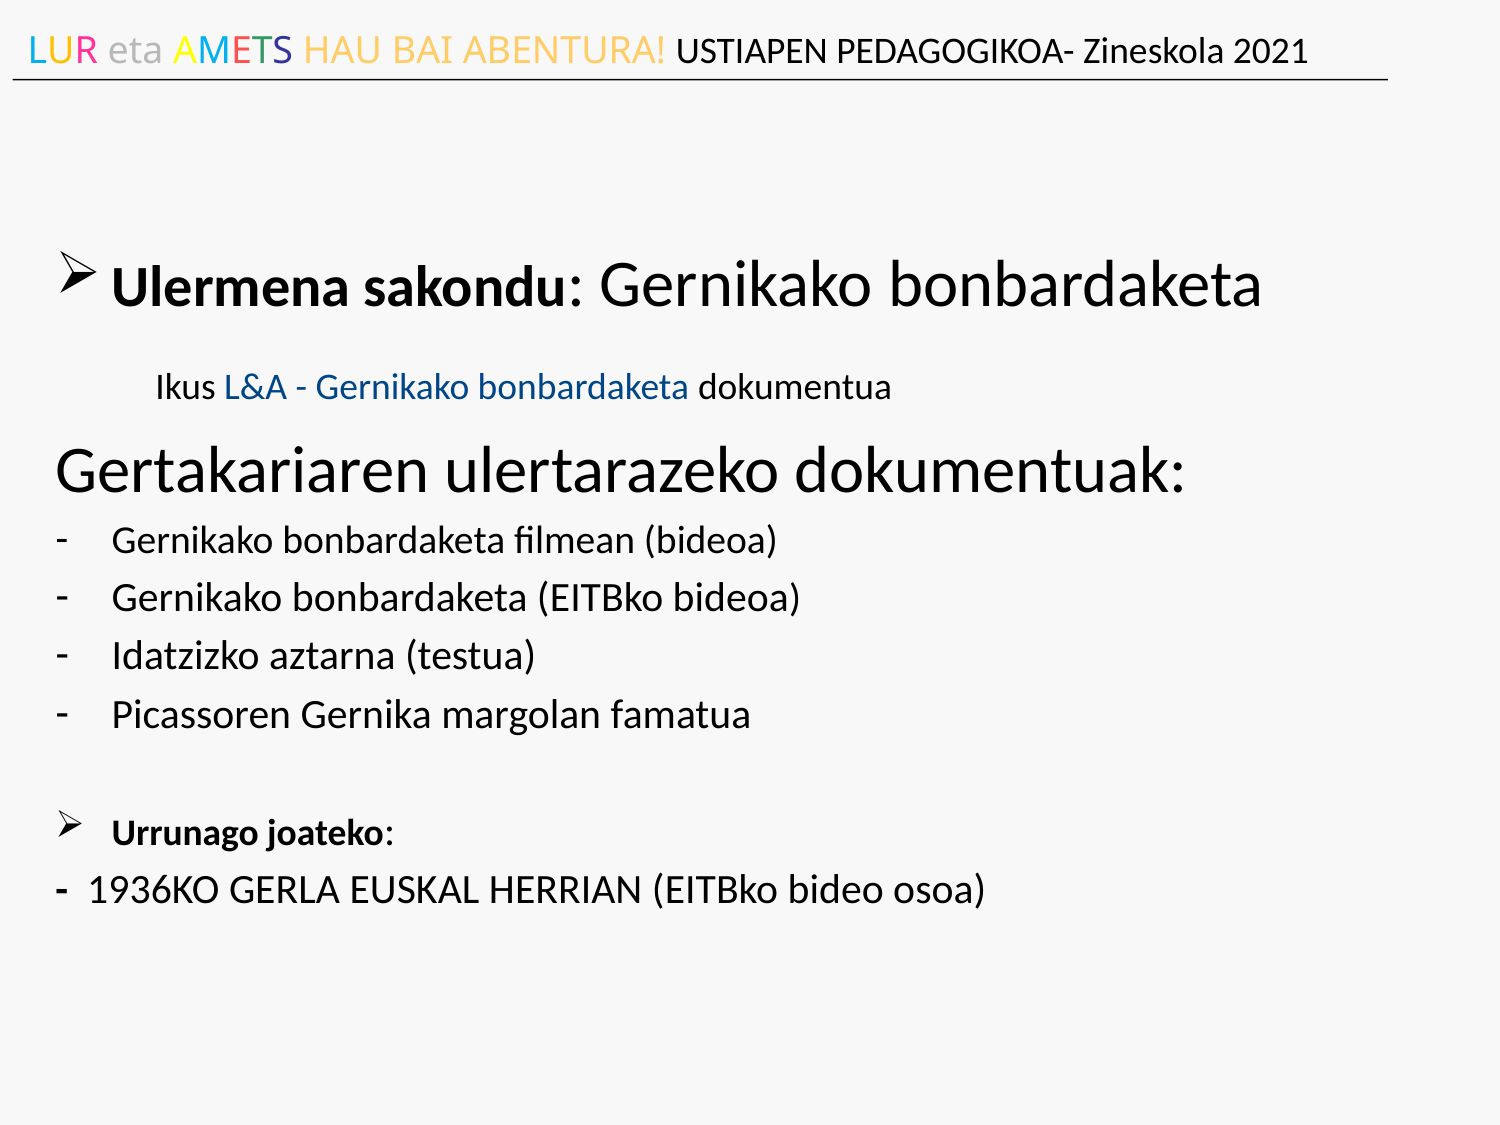

LUR eta AMETS HAU BAI ABENTURA! USTIAPEN PEDAGOGIKOA- Zineskola 2021
# Ulermena sakondu: Gernikako bonbardaketa
 Ikus L&A - Gernikako bonbardaketa dokumentua
Gertakariaren ulertarazeko dokumentuak:
Gernikako bonbardaketa filmean (bideoa)
Gernikako bonbardaketa (EITBko bideoa)
Idatzizko aztarna (testua)
Picassoren Gernika margolan famatua
Urrunago joateko:
- 1936KO GERLA EUSKAL HERRIAN (EITBko bideo osoa)